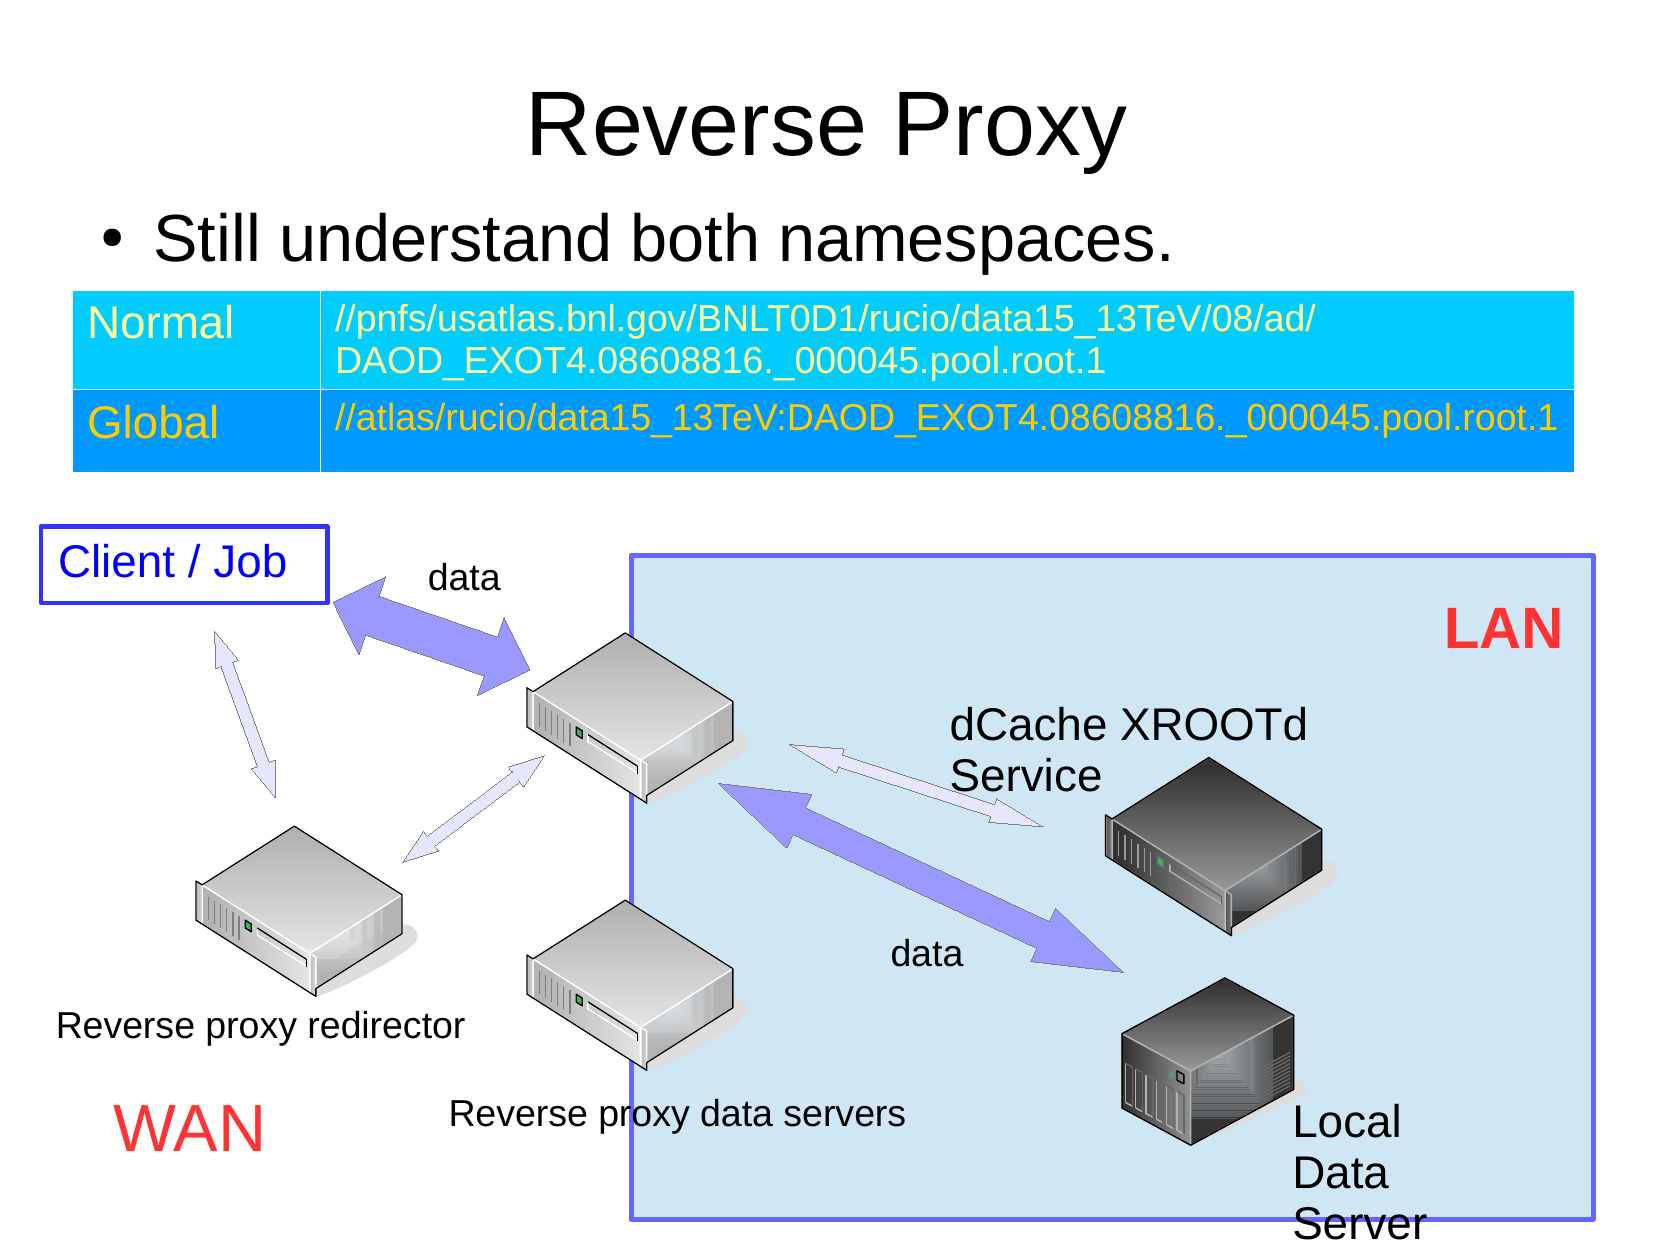

# Reverse Proxy
Still understand both namespaces.
| Normal | //pnfs/usatlas.bnl.gov/BNLT0D1/rucio/data15\_13TeV/08/ad/DAOD\_EXOT4.08608816.\_000045.pool.root.1 |
| --- | --- |
| Global | //atlas/rucio/data15\_13TeV:DAOD\_EXOT4.08608816.\_000045.pool.root.1 |
Client / Job
data
LAN
dCache XROOTd Service
data
Reverse proxy redirector
WAN
Reverse proxy data servers
Local
Data Server